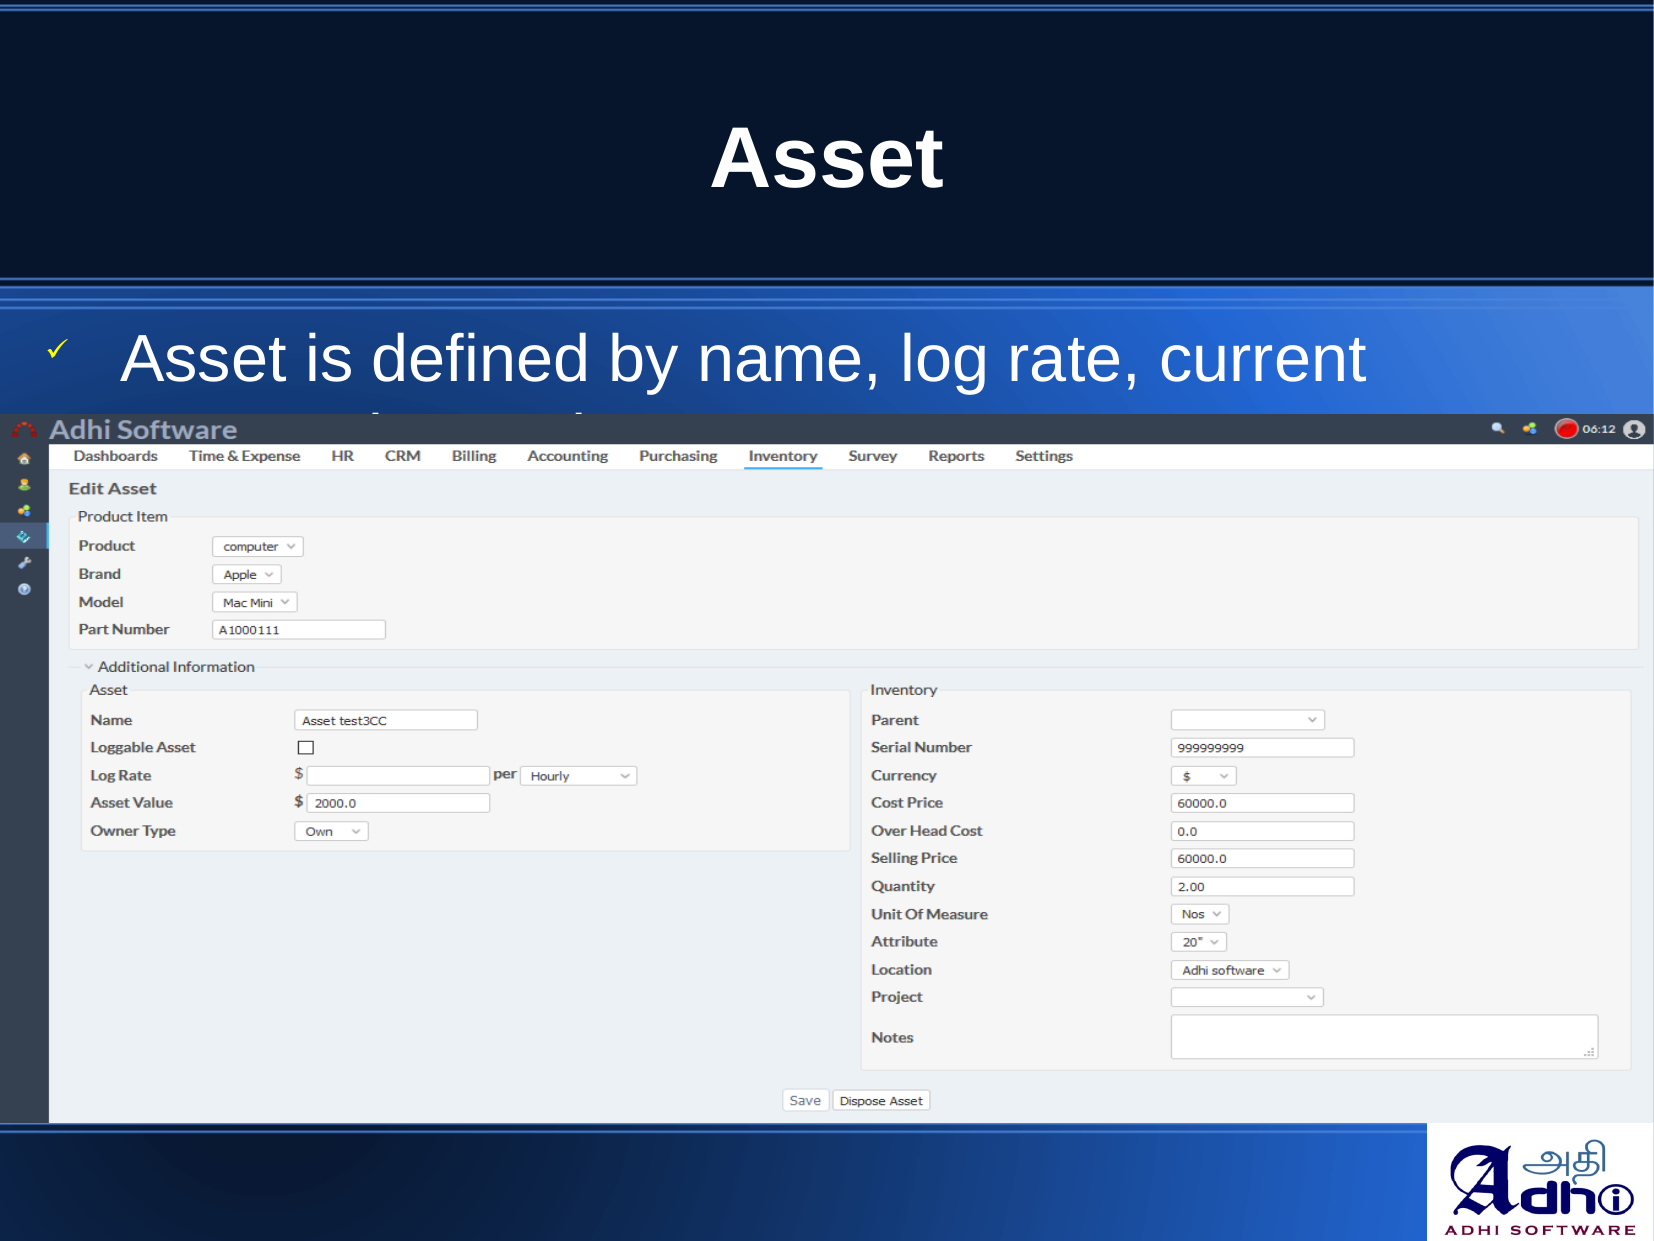

# Asset
Asset is defined by name, log rate, current asset value and asset type.